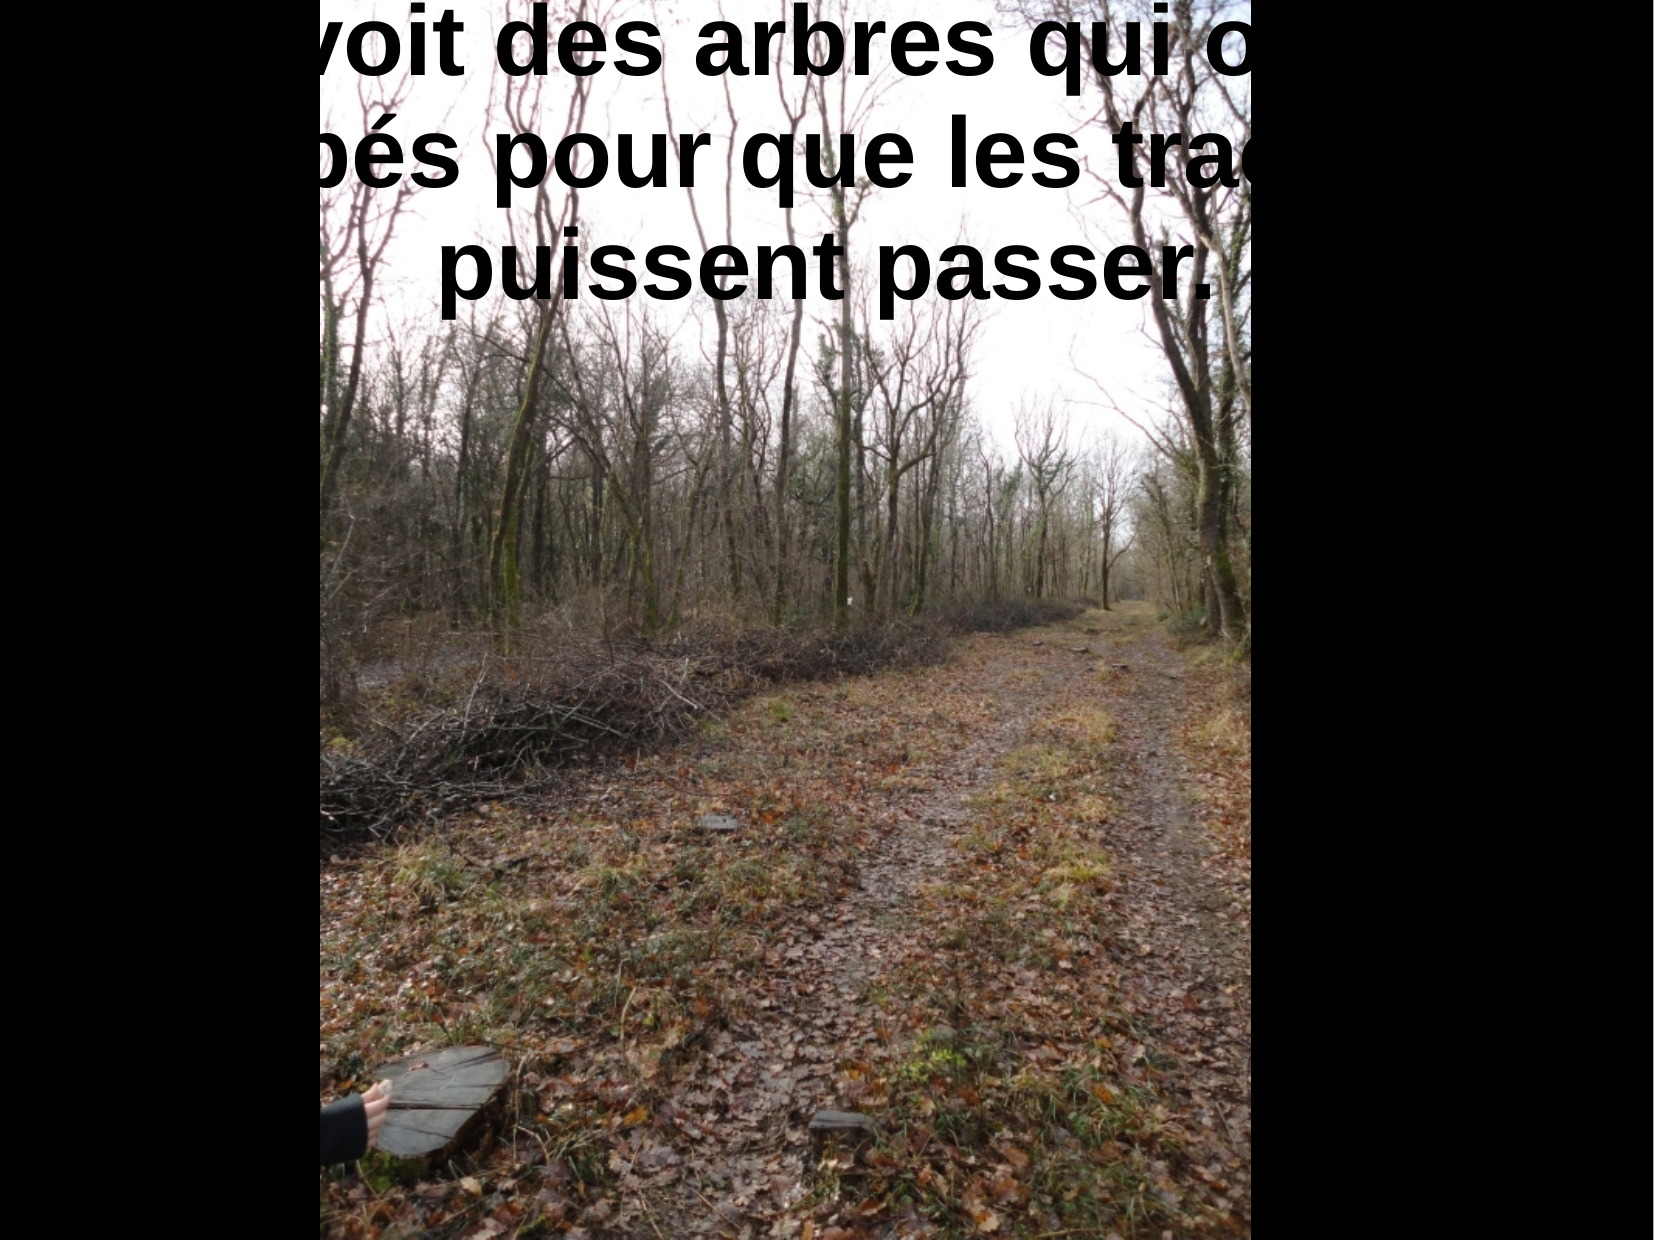

# On voit des arbres qui ont été coupés pour que les tracteurs puissent passer.